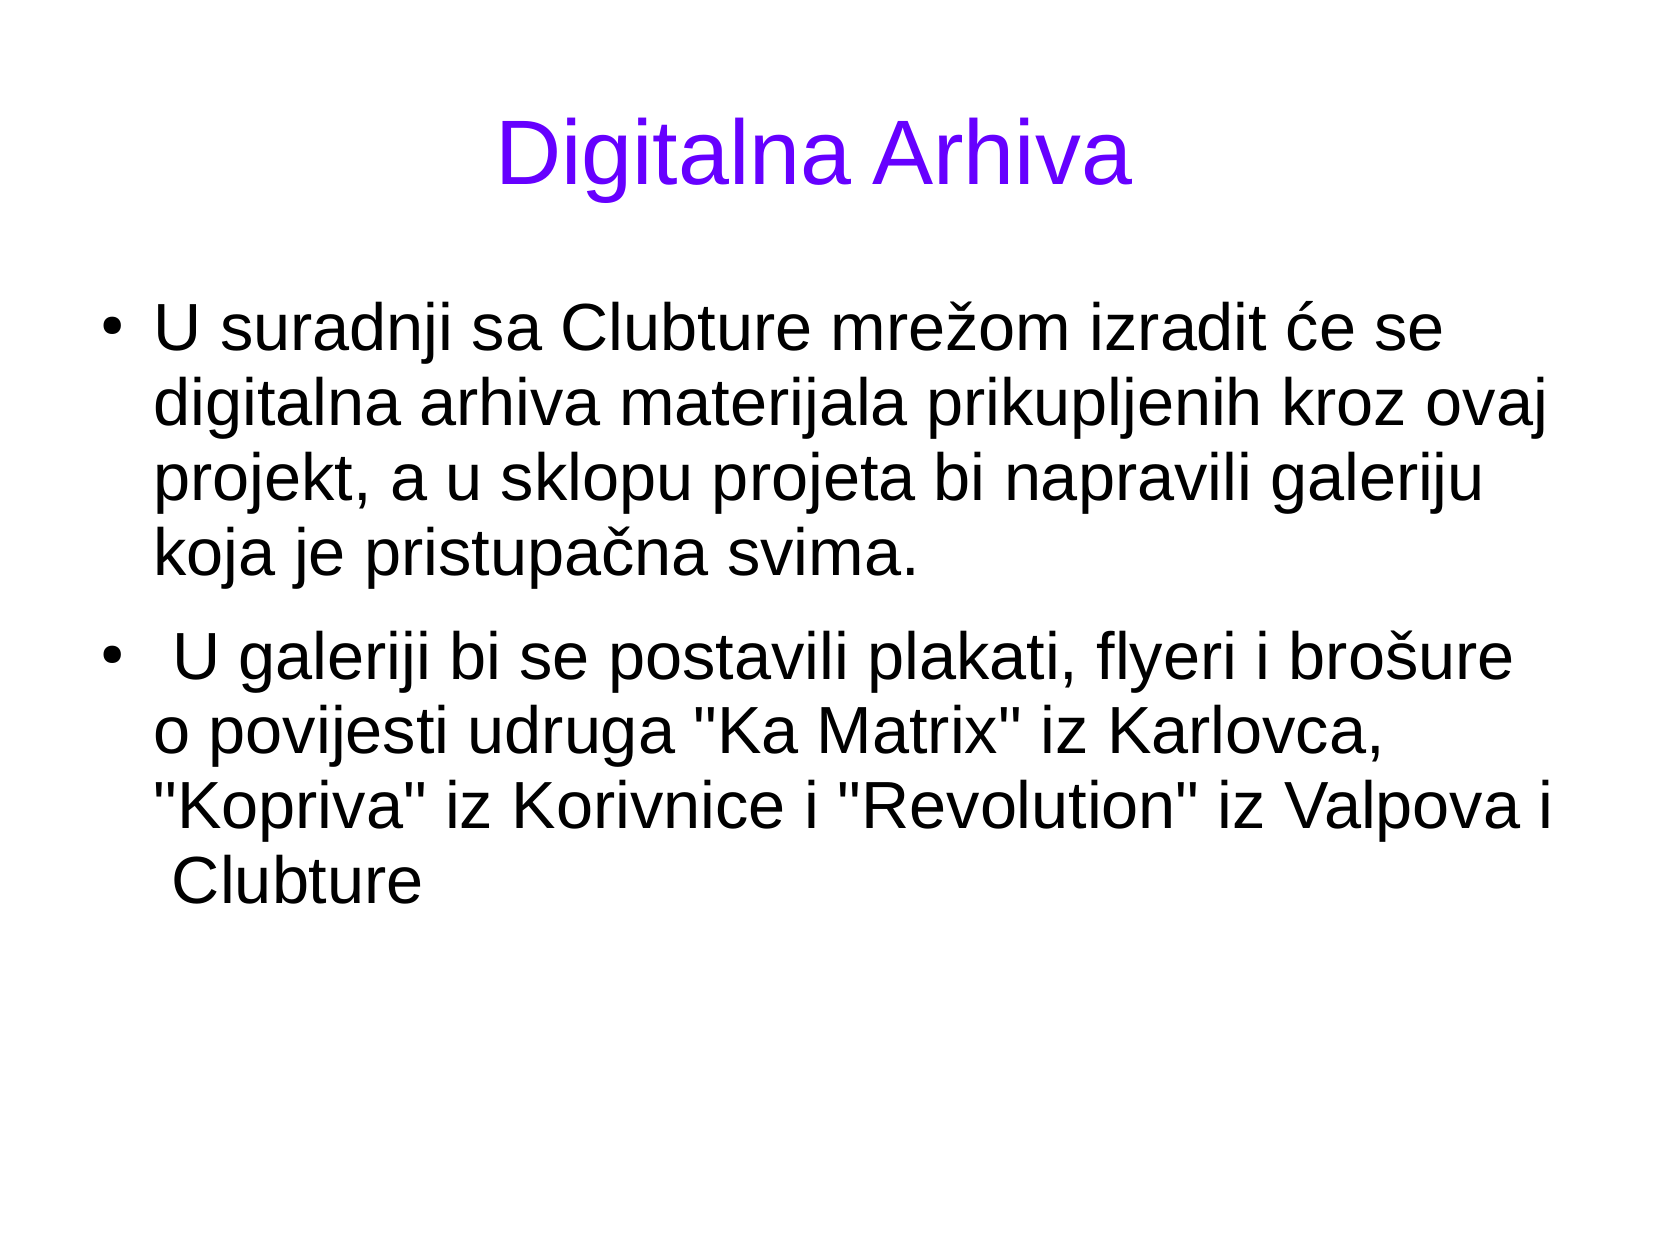

# Digitalna Arhiva
U suradnji sa Clubture mrežom izradit će se digitalna arhiva materijala prikupljenih kroz ovaj projekt, a u sklopu projeta bi napravili galeriju koja je pristupačna svima.
 U galeriji bi se postavili plakati, flyeri i brošure o povijesti udruga "Ka Matrix" iz Karlovca, "Kopriva" iz Korivnice i "Revolution" iz Valpova i Clubture